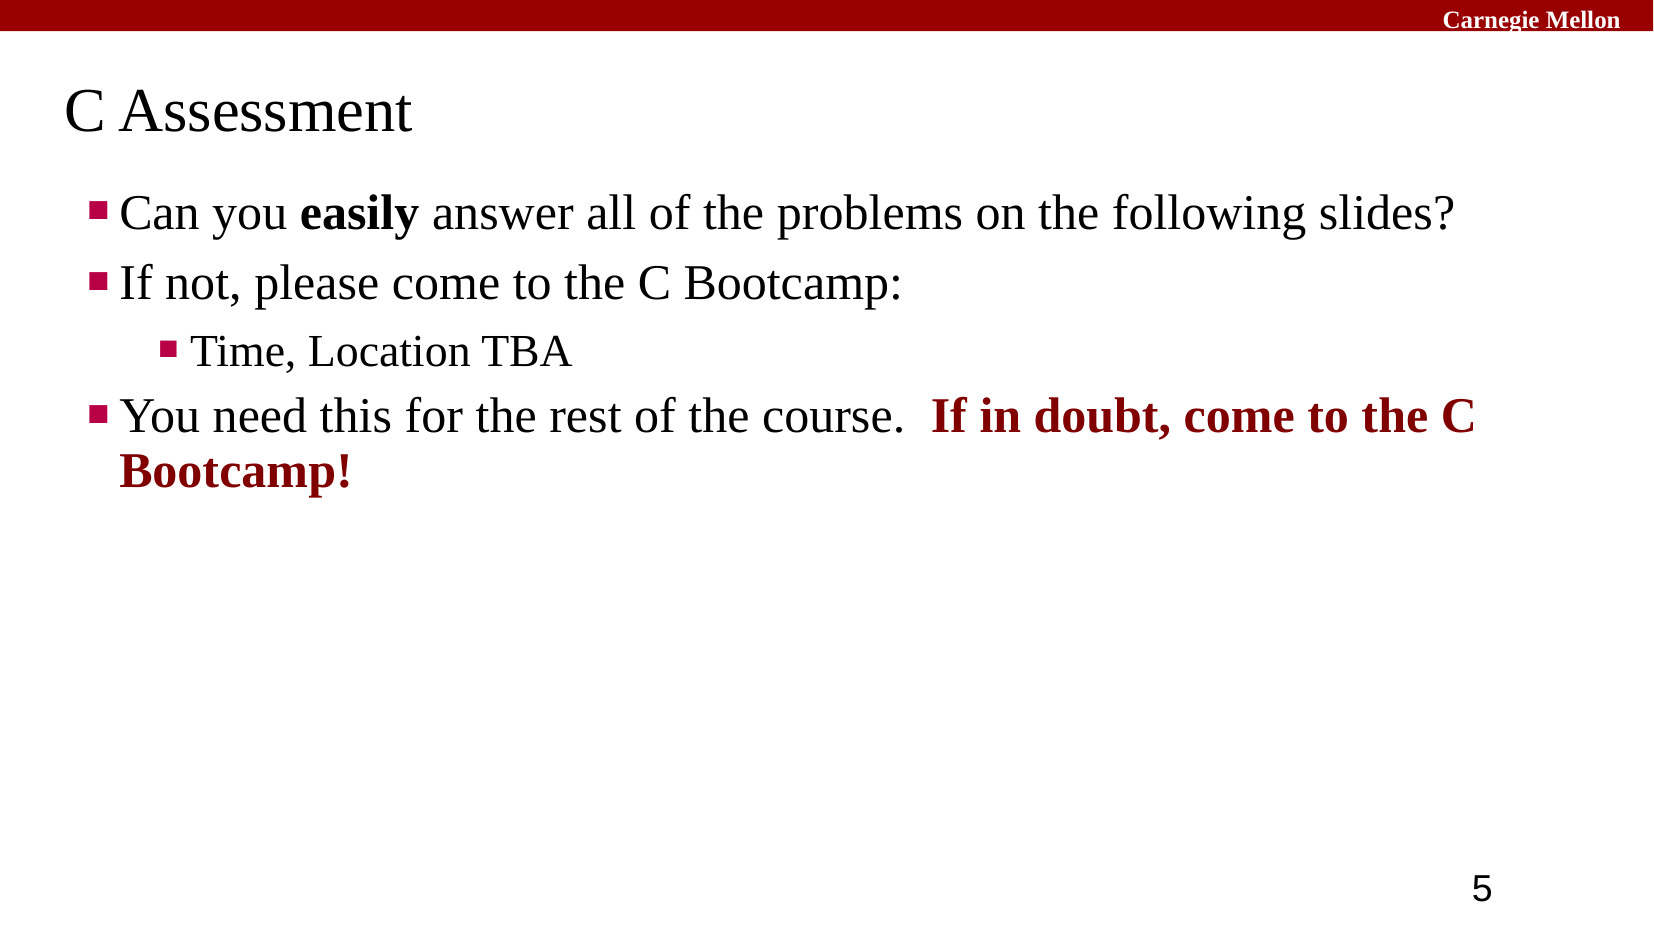

# C Assessment
Can you easily answer all of the problems on the following slides?
If not, please come to the C Bootcamp:
Time, Location TBA
You need this for the rest of the course. If in doubt, come to the C Bootcamp!